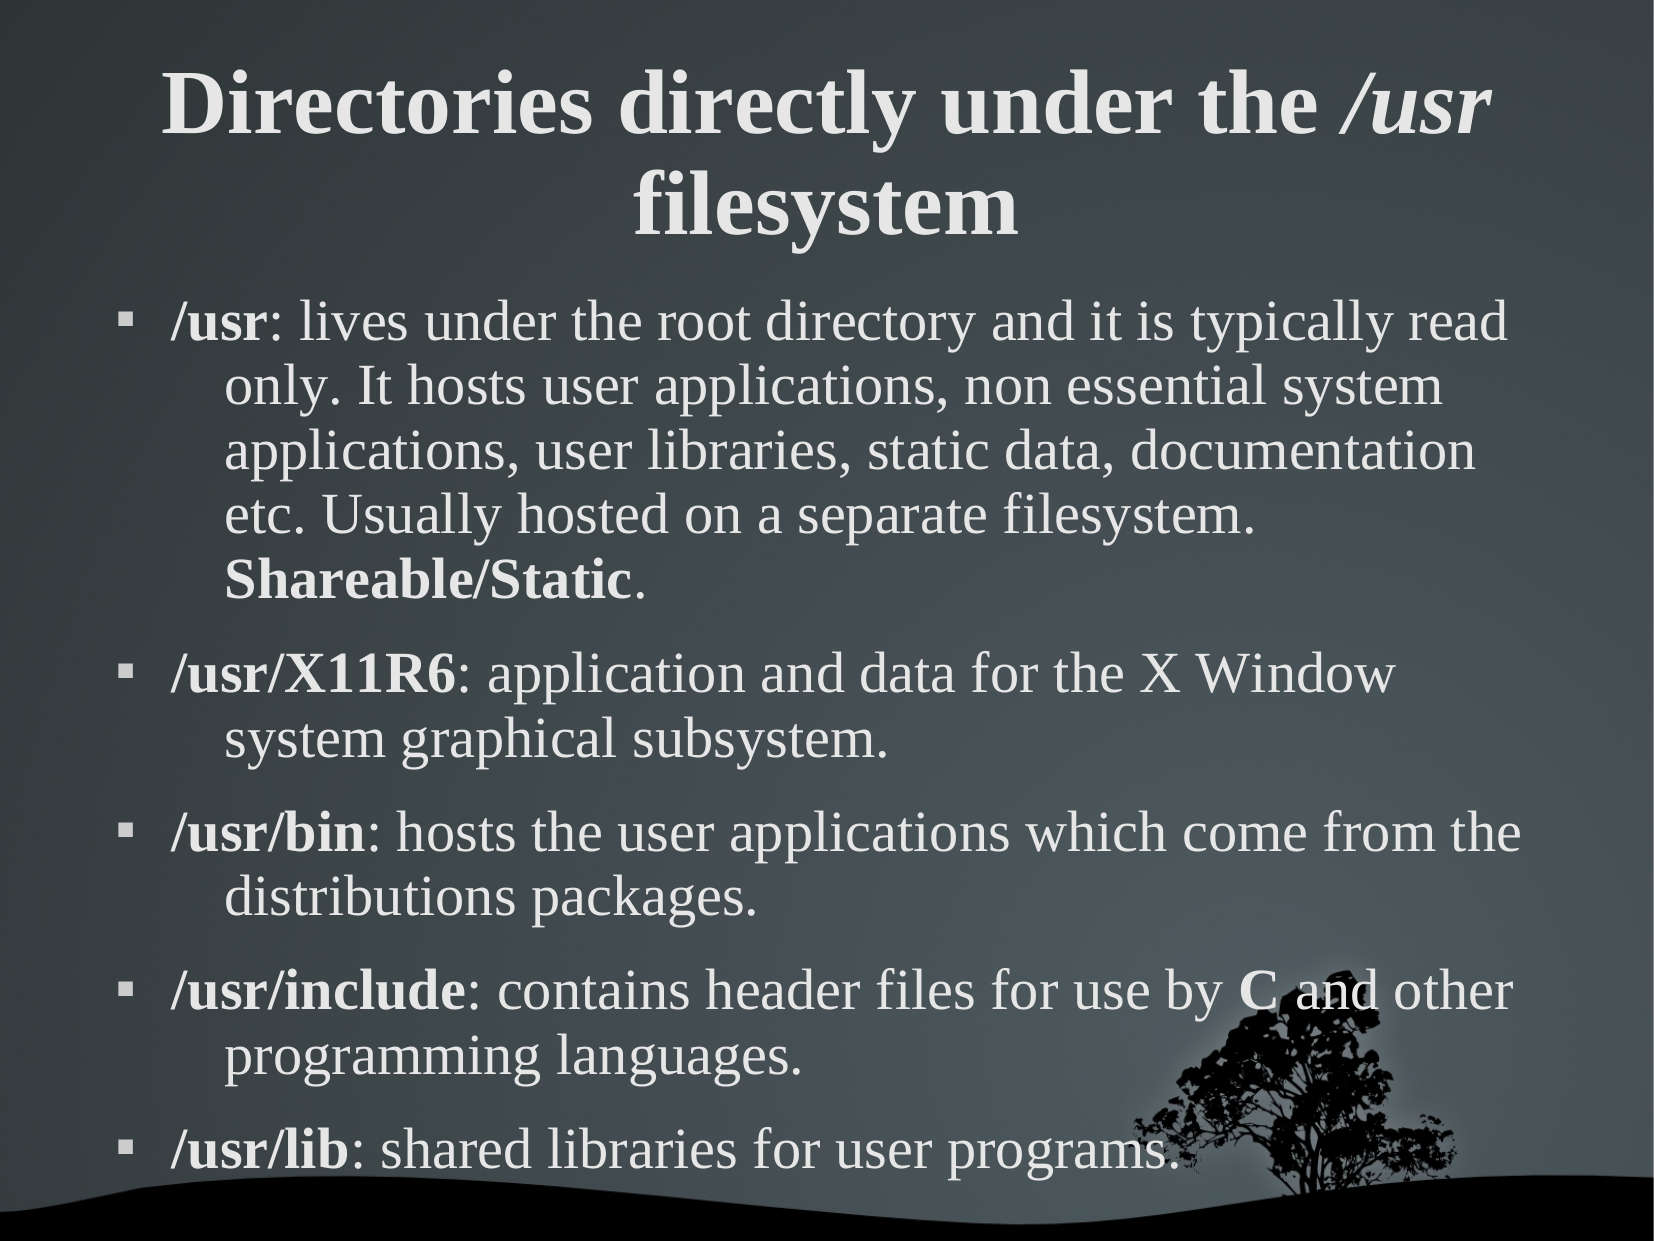

Directories directly under the /usr filesystem
# /usr: lives under the root directory and it is typically read only. It hosts user applications, non essential system applications, user libraries, static data, documentation etc. Usually hosted on a separate filesystem. Shareable/Static.
/usr/X11R6: application and data for the X Window system graphical subsystem.
/usr/bin: hosts the user applications which come from the distributions packages.
/usr/include: contains header files for use by C and other programming languages.
/usr/lib: shared libraries for user programs.